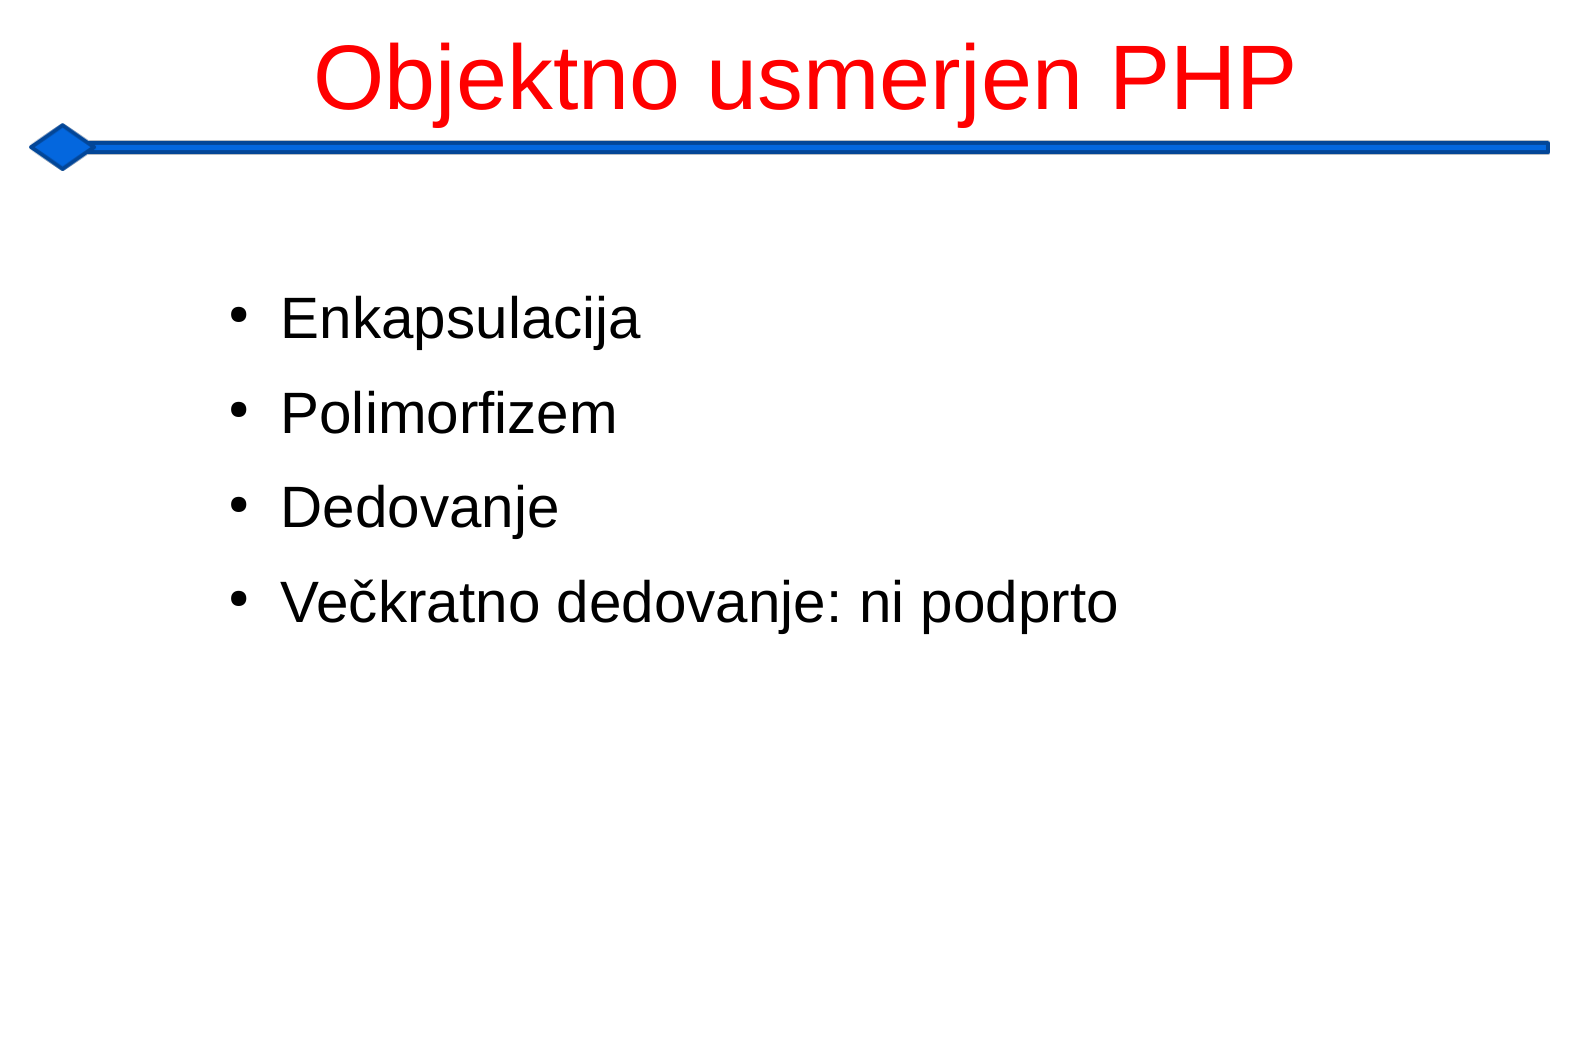

# Objektno usmerjen PHP
Enkapsulacija
Polimorfizem
Dedovanje
Večkratno dedovanje: ni podprto